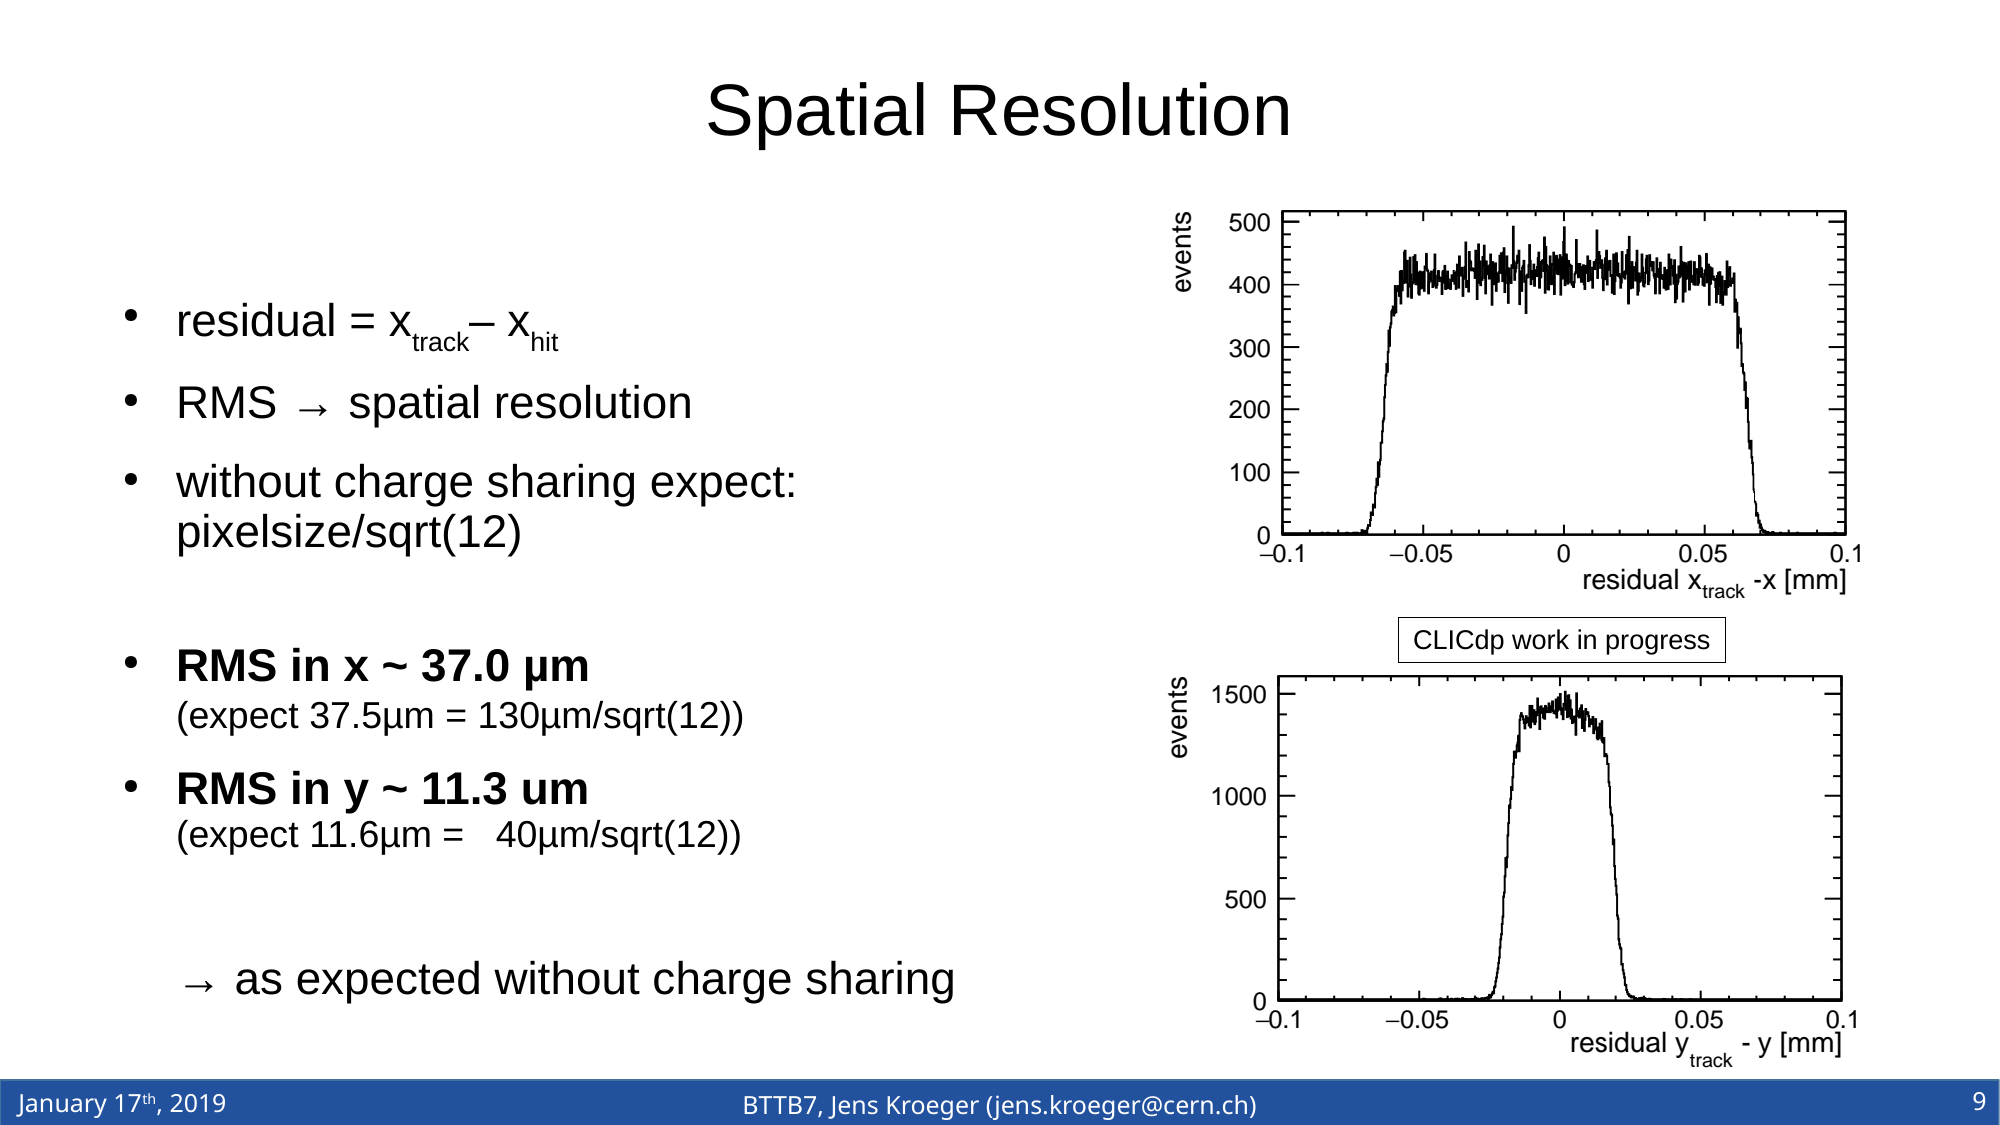

# Spatial Resolution
residual = xtrack– xhit
RMS → spatial resolution
without charge sharing expect:
pixelsize/sqrt(12)
RMS in x ~ 37.0 µm
(expect 37.5µm = 130µm/sqrt(12))
RMS in y ~ 11.3 um
(expect 11.6µm = 40µm/sqrt(12))
→ as expected without charge sharing
CLICdp work in progress
October 22nd, 2018
BTTB7, Jens Kroeger (jens.kroeger@cern.ch)